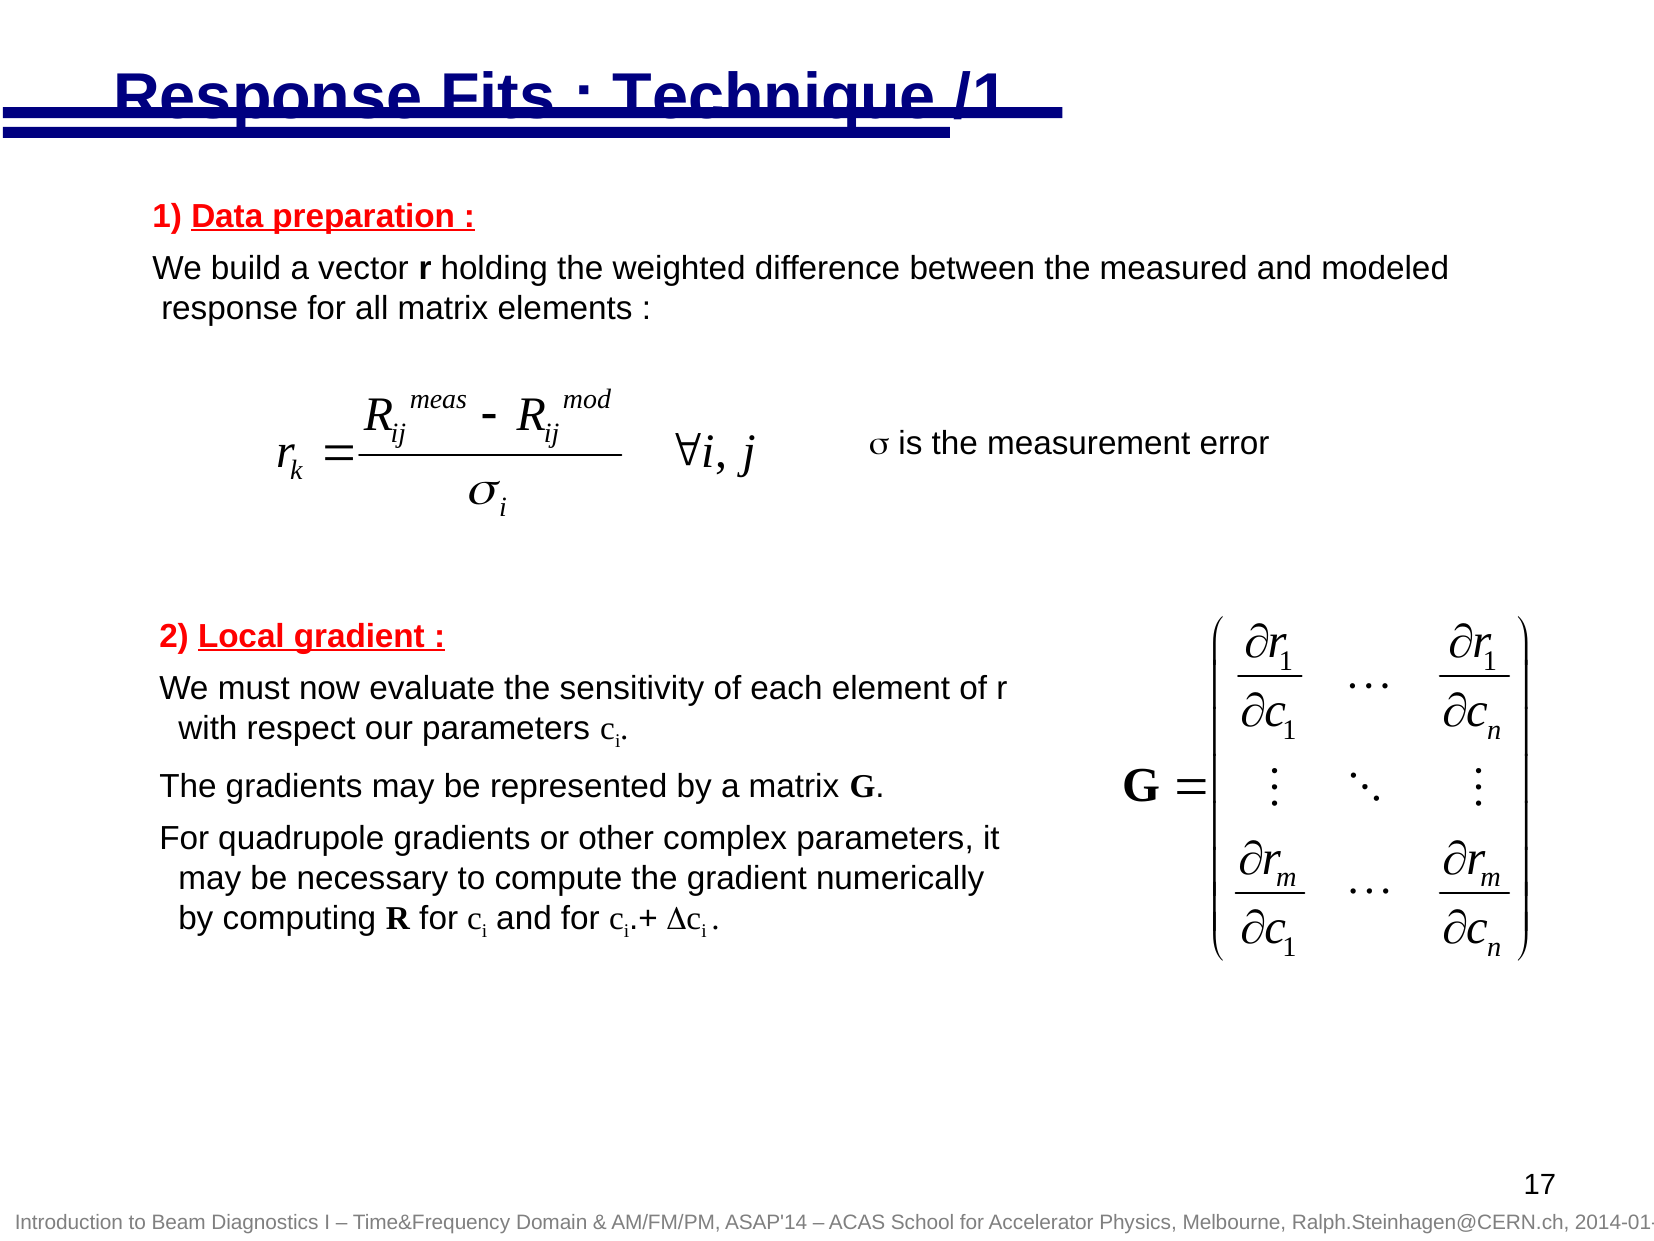

# Response Fits : Technique /1
 Data preparation :
We build a vector r holding the weighted difference between the measured and modeled response for all matrix elements :
 is the measurement error
2) Local gradient :
We must now evaluate the sensitivity of each element of r with respect our parameters ci.
The gradients may be represented by a matrix G.
For quadrupole gradients or other complex parameters, it may be necessary to compute the gradient numerically by computing R for ci and for ci.+ ci .